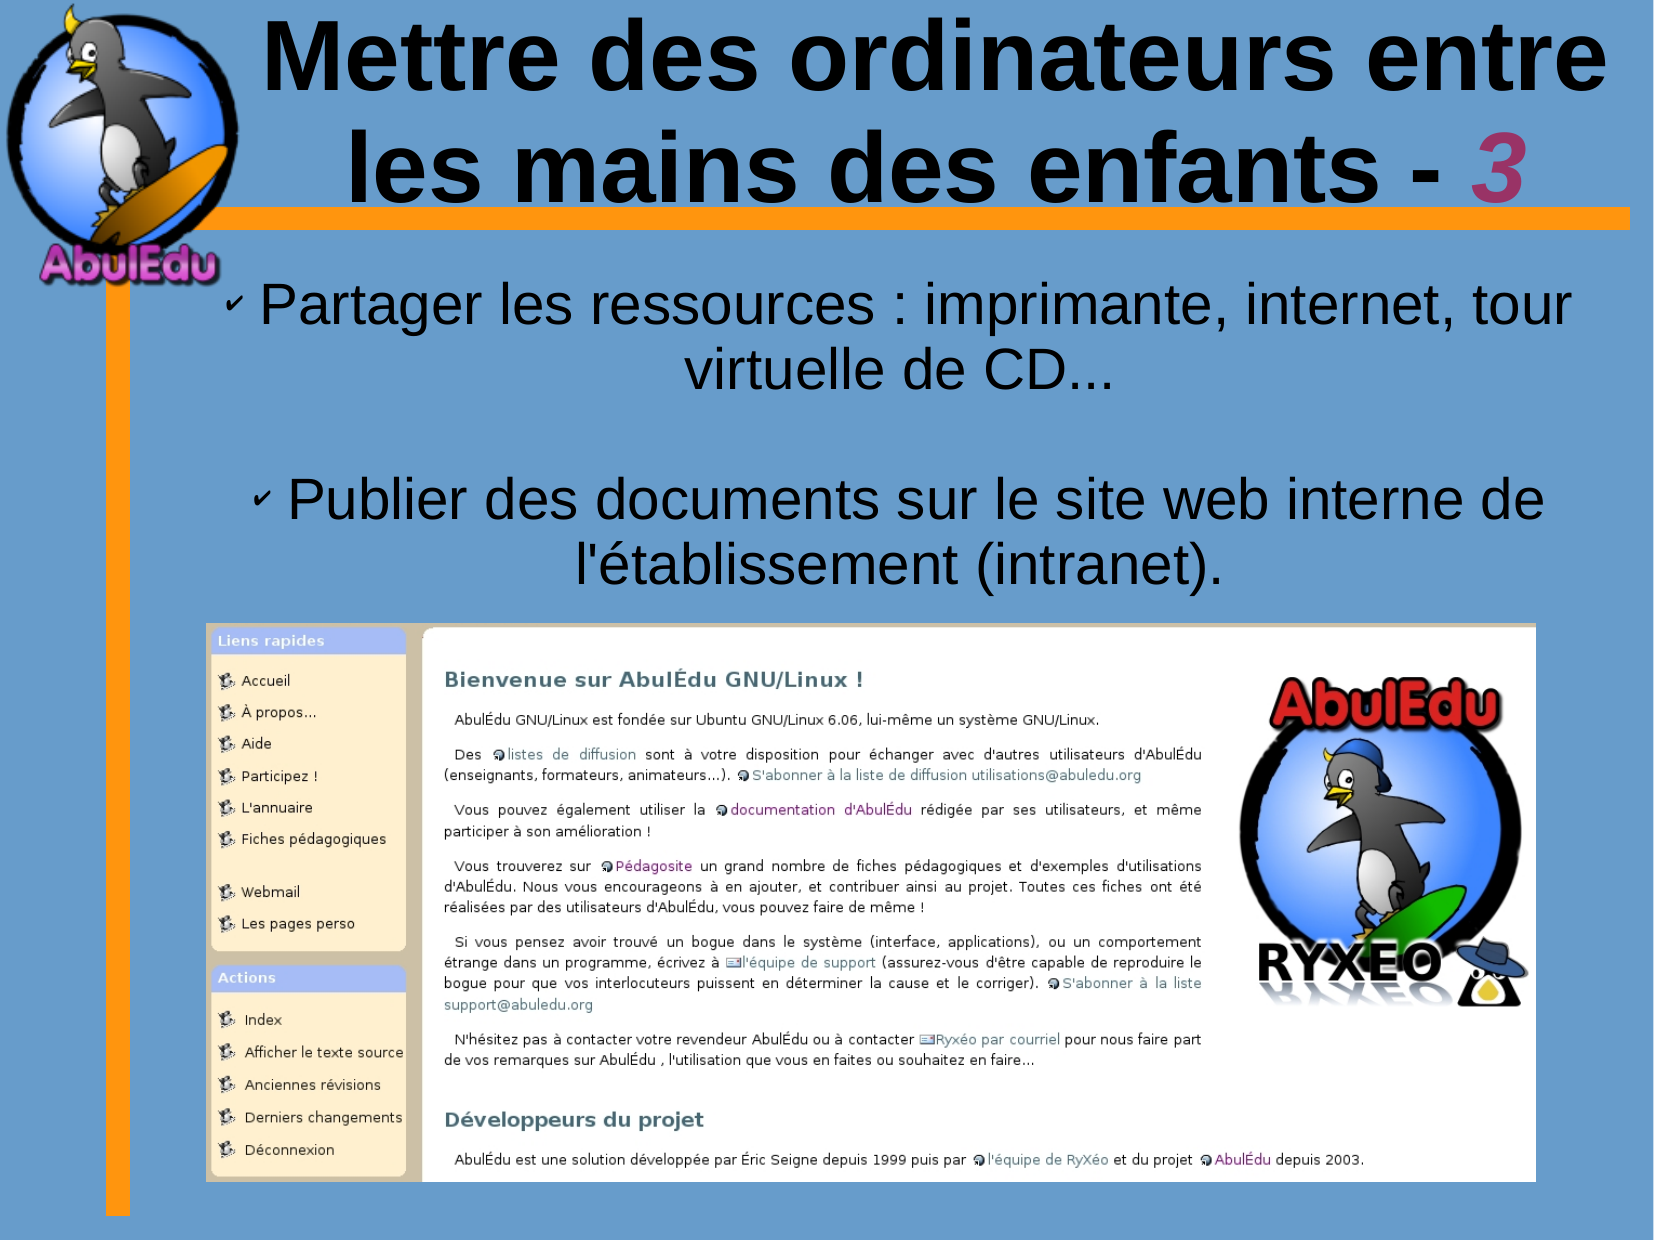

# Mettre des ordinateurs entre les mains des enfants - 3
 Partager les ressources : imprimante, internet, tour virtuelle de CD...
 Publier des documents sur le site web interne de l'établissement (intranet).